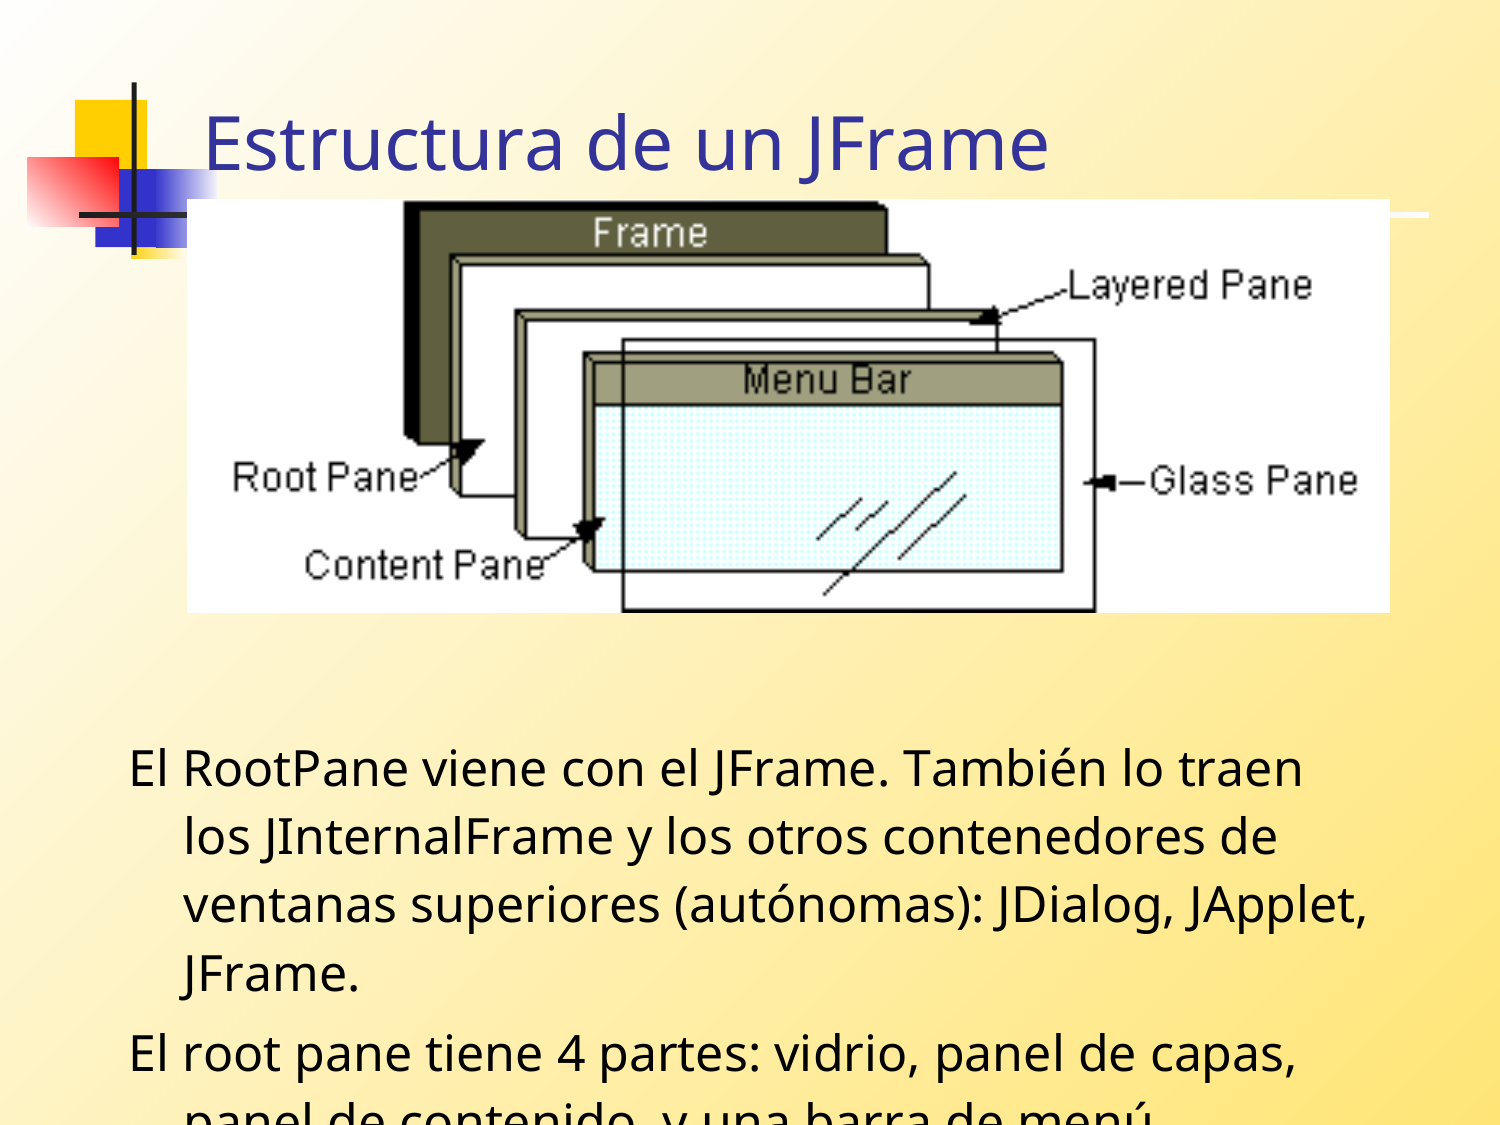

# Estructura de un JFrame
El RootPane viene con el JFrame. También lo traen los JInternalFrame y los otros contenedores de ventanas superiores (autónomas): JDialog, JApplet, JFrame.
El root pane tiene 4 partes: vidrio, panel de capas, panel de contenido, y una barra de menú opcional.